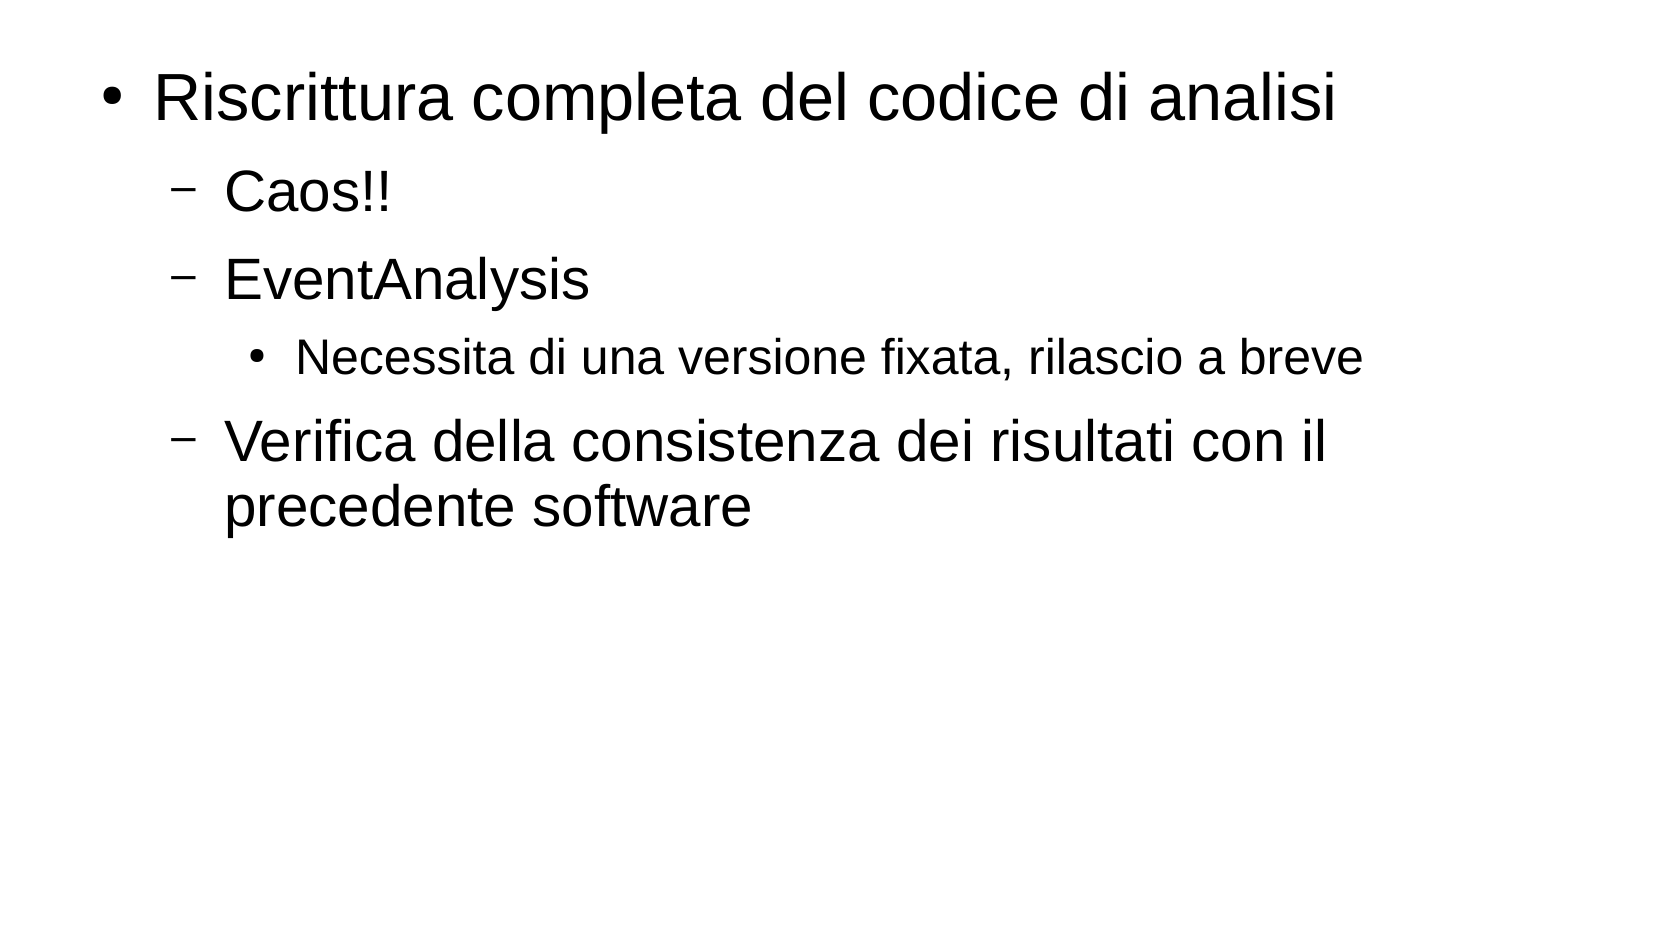

# Riscrittura completa del codice di analisi
Caos!!
EventAnalysis
Necessita di una versione fixata, rilascio a breve
Verifica della consistenza dei risultati con il precedente software